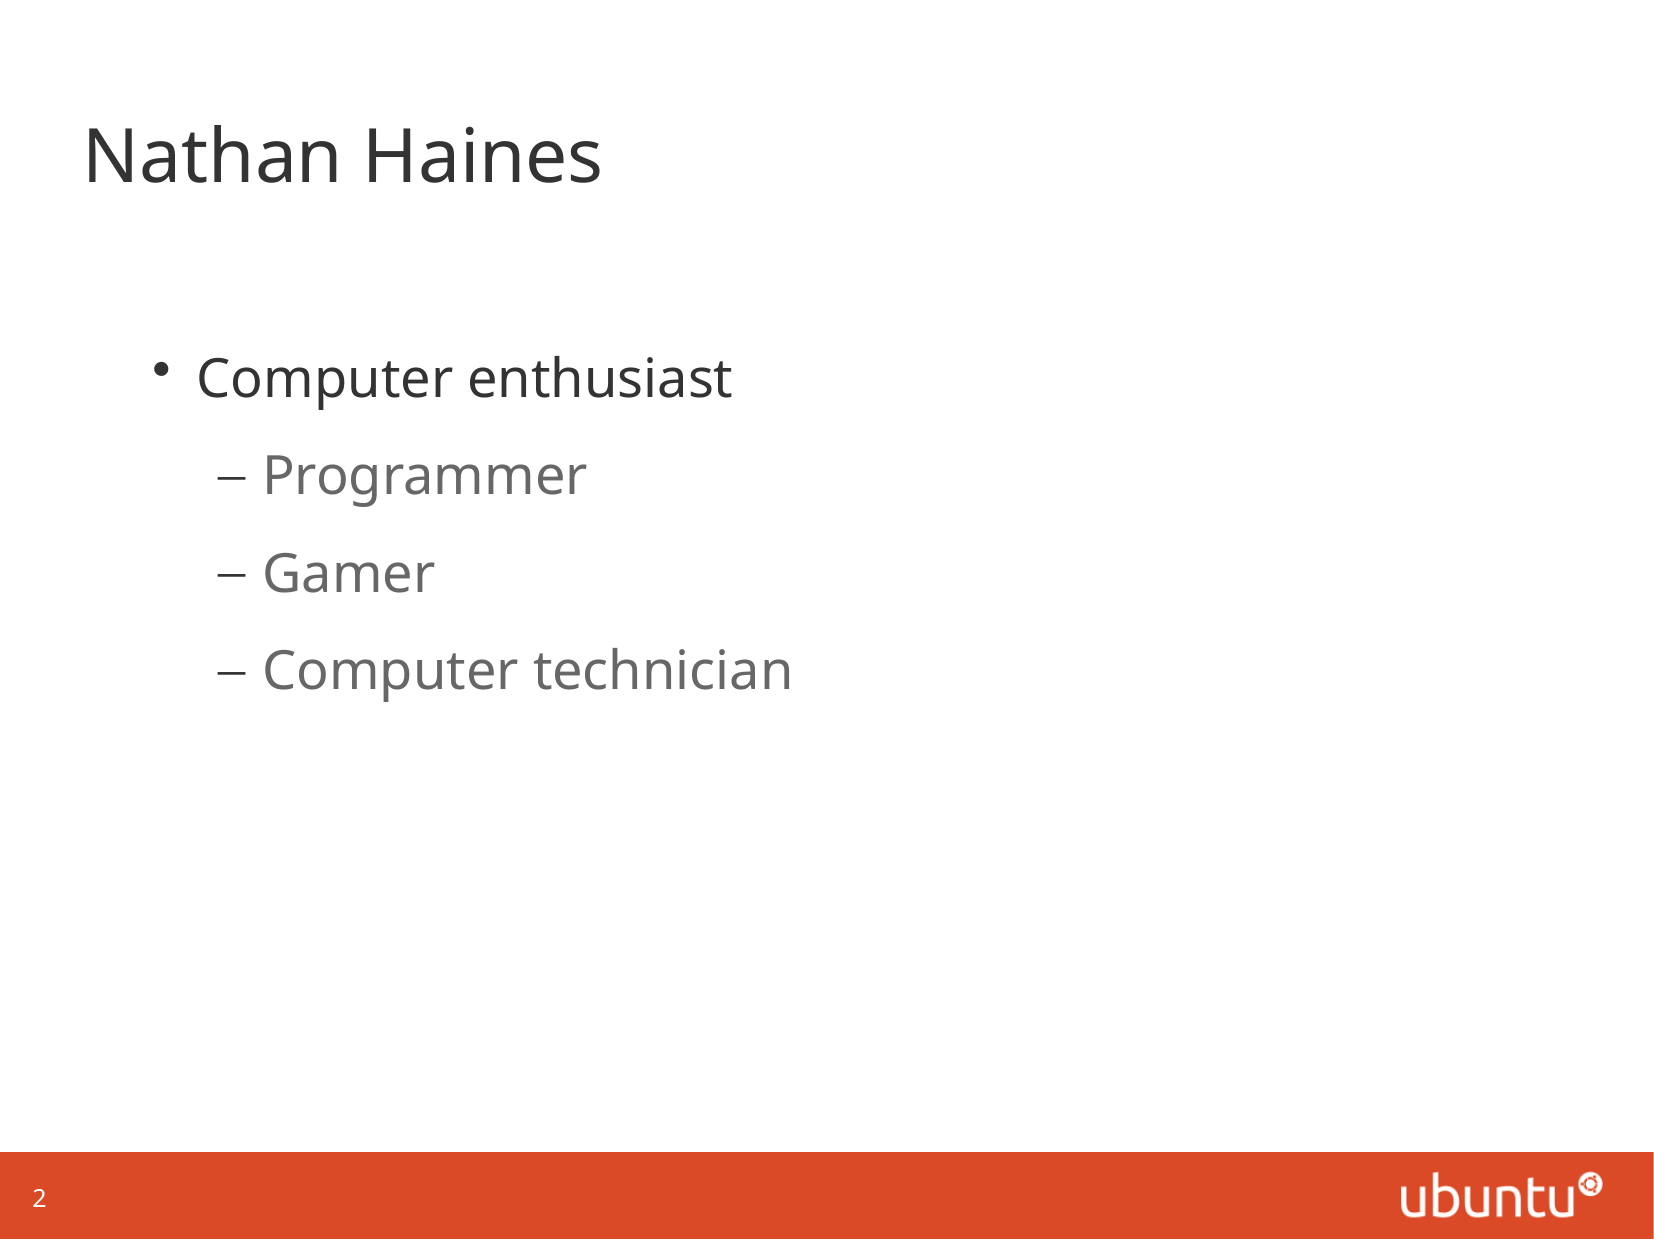

# Nathan Haines
Computer enthusiast
Programmer
Gamer
Computer technician